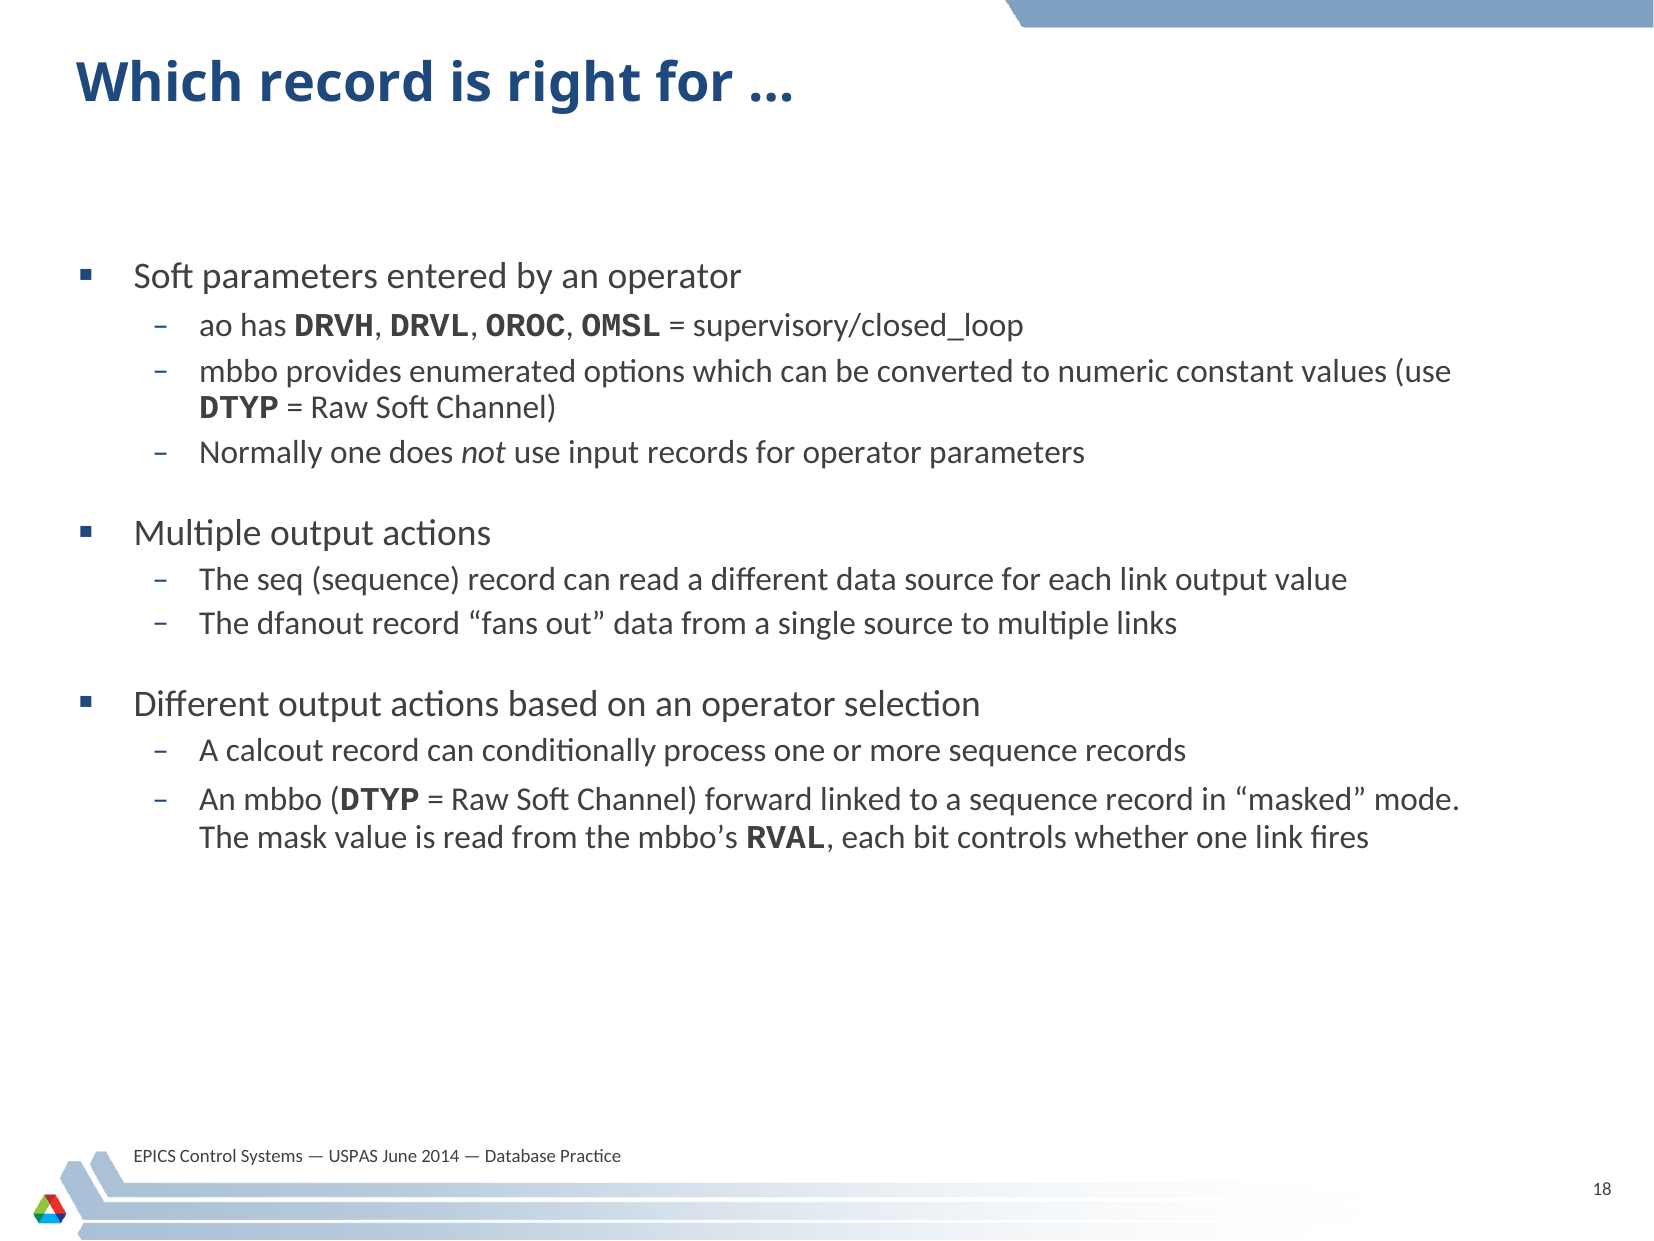

# Which record is right for …
Soft parameters entered by an operator
ao has DRVH, DRVL, OROC, OMSL = supervisory/closed_loop
mbbo provides enumerated options which can be converted to numeric constant values (use DTYP = Raw Soft Channel)
Normally one does not use input records for operator parameters
Multiple output actions
The seq (sequence) record can read a different data source for each link output value
The dfanout record “fans out” data from a single source to multiple links
Different output actions based on an operator selection
A calcout record can conditionally process one or more sequence records
An mbbo (DTYP = Raw Soft Channel) forward linked to a sequence record in “masked” mode. The mask value is read from the mbbo’s RVAL, each bit controls whether one link fires
EPICS Control Systems — USPAS June 2014 — Database Practice
18